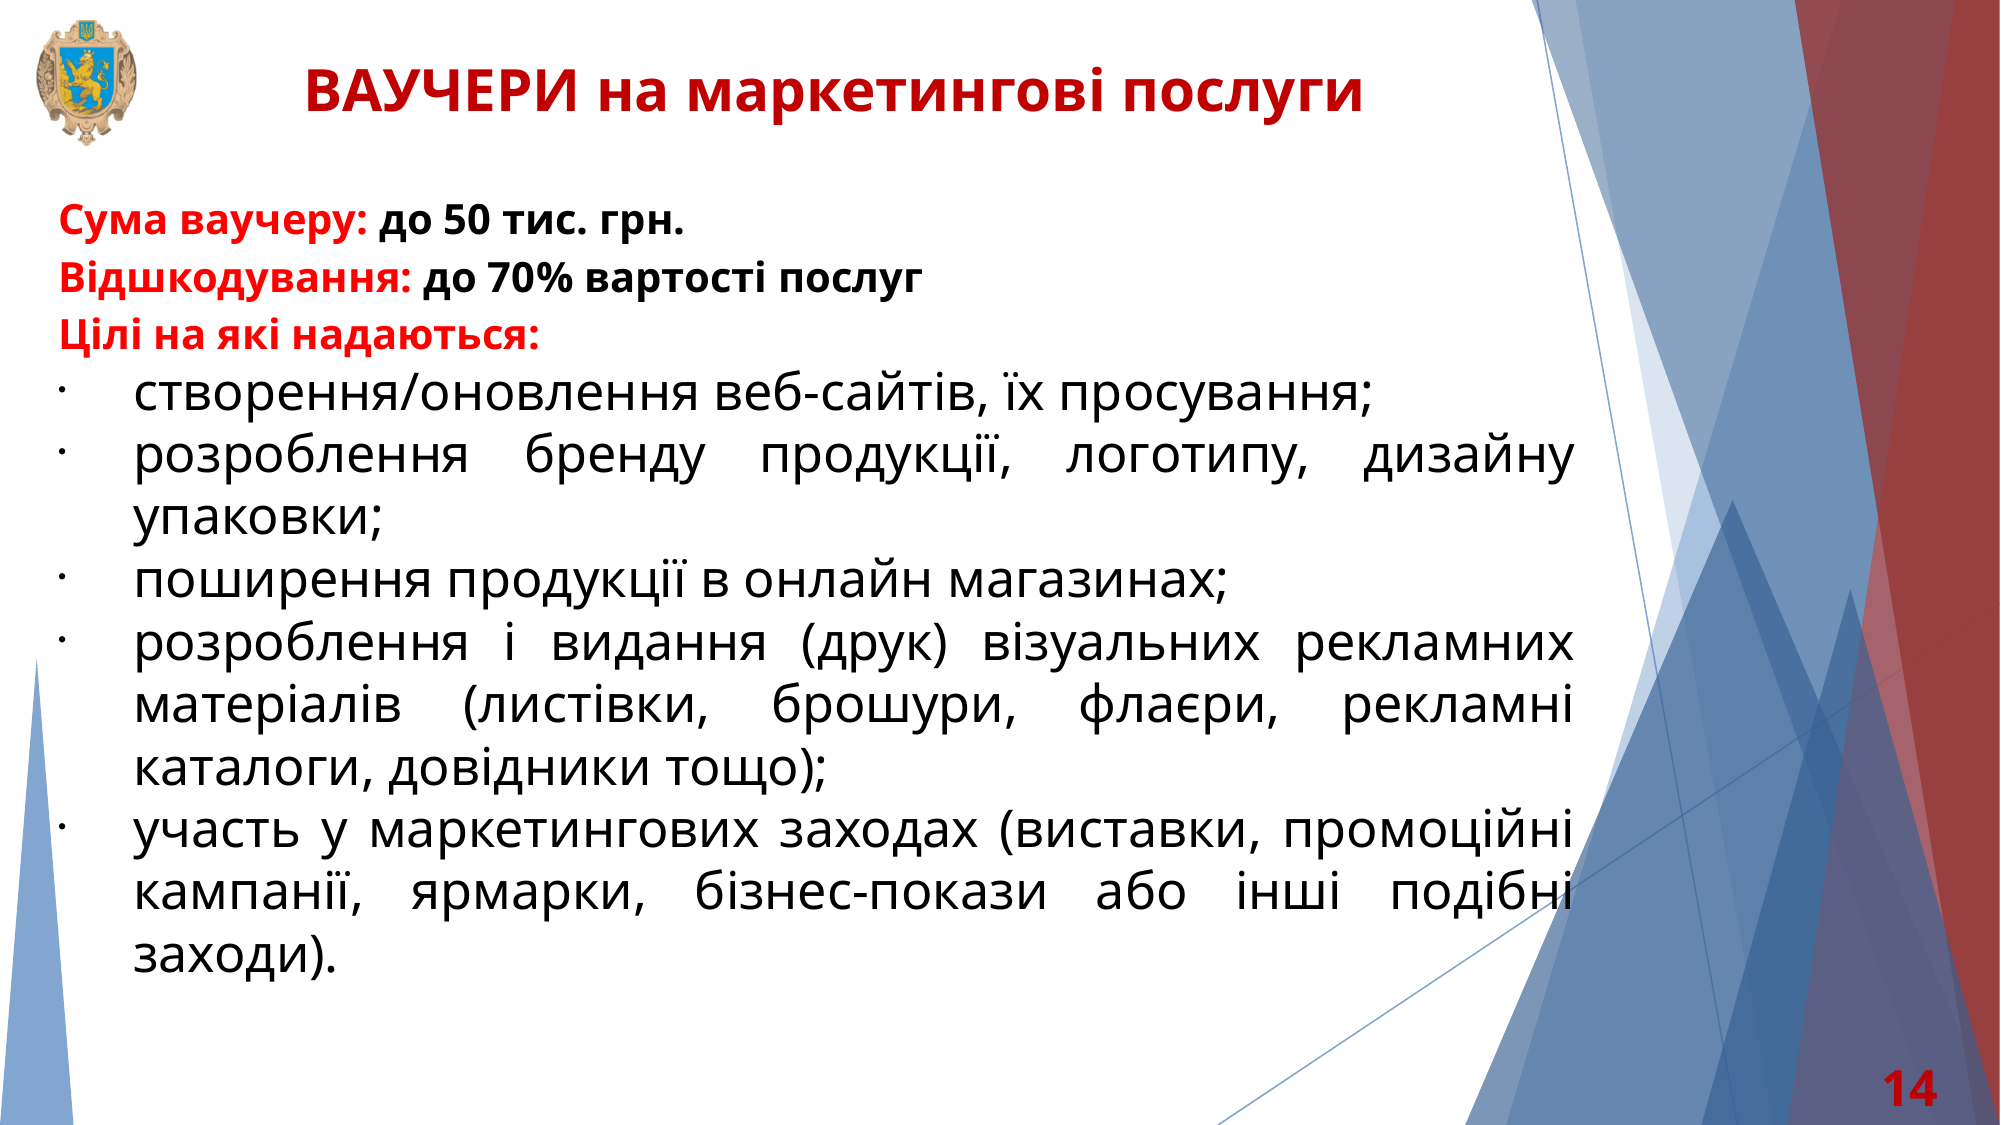

ВАУЧЕРИ на маркетингові послуги
Сума ваучеру: до 50 тис. грн.
Відшкодування: до 70% вартості послуг
Цілі на які надаються:
створення/оновлення веб-сайтів, їх просування;
розроблення бренду продукції, логотипу, дизайну упаковки;
поширення продукції в онлайн магазинах;
розроблення і видання (друк) візуальних рекламних матеріалів (листівки, брошури, флаєри, рекламні каталоги, довідники тощо);
участь у маркетингових заходах (виставки, промоційні кампанії, ярмарки, бізнес-покази або інші подібні заходи).
14